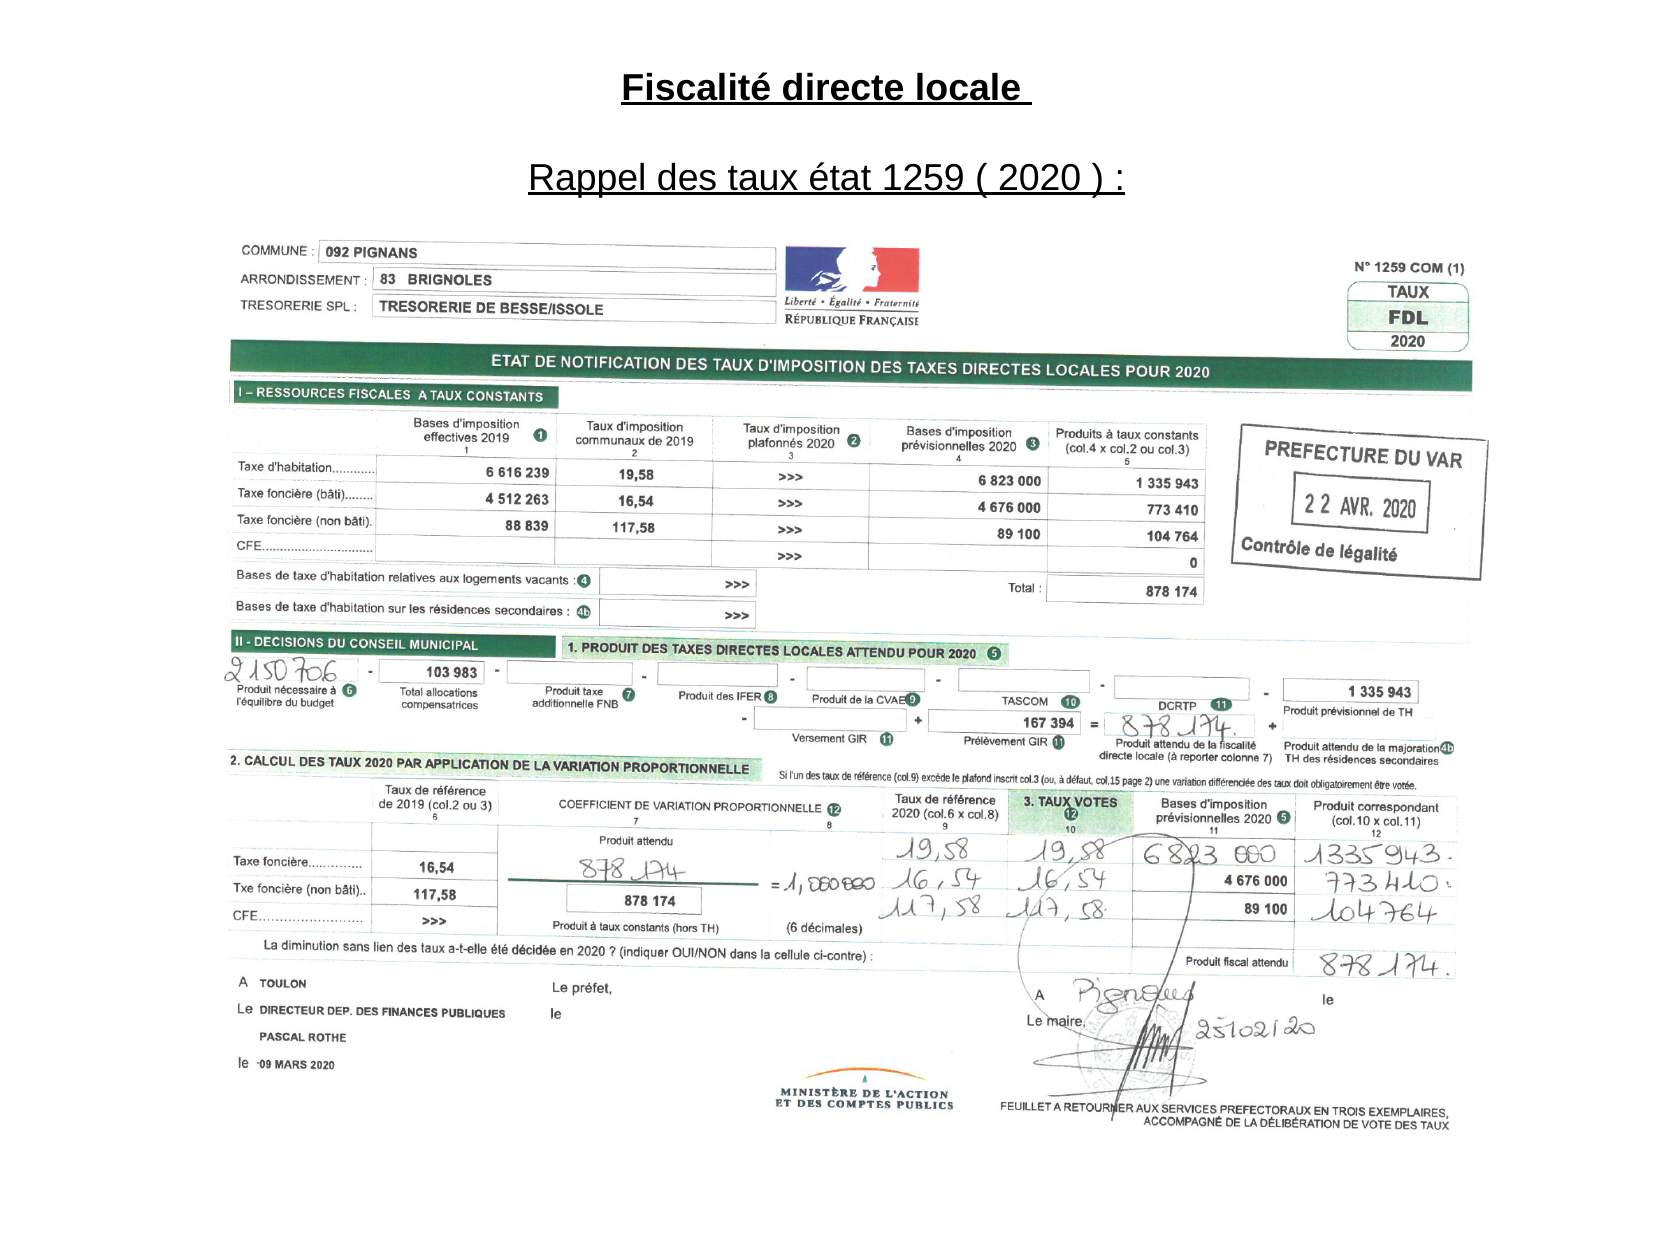

# Fiscalité directe locale Rappel des taux état 1259 ( 2020 ) :